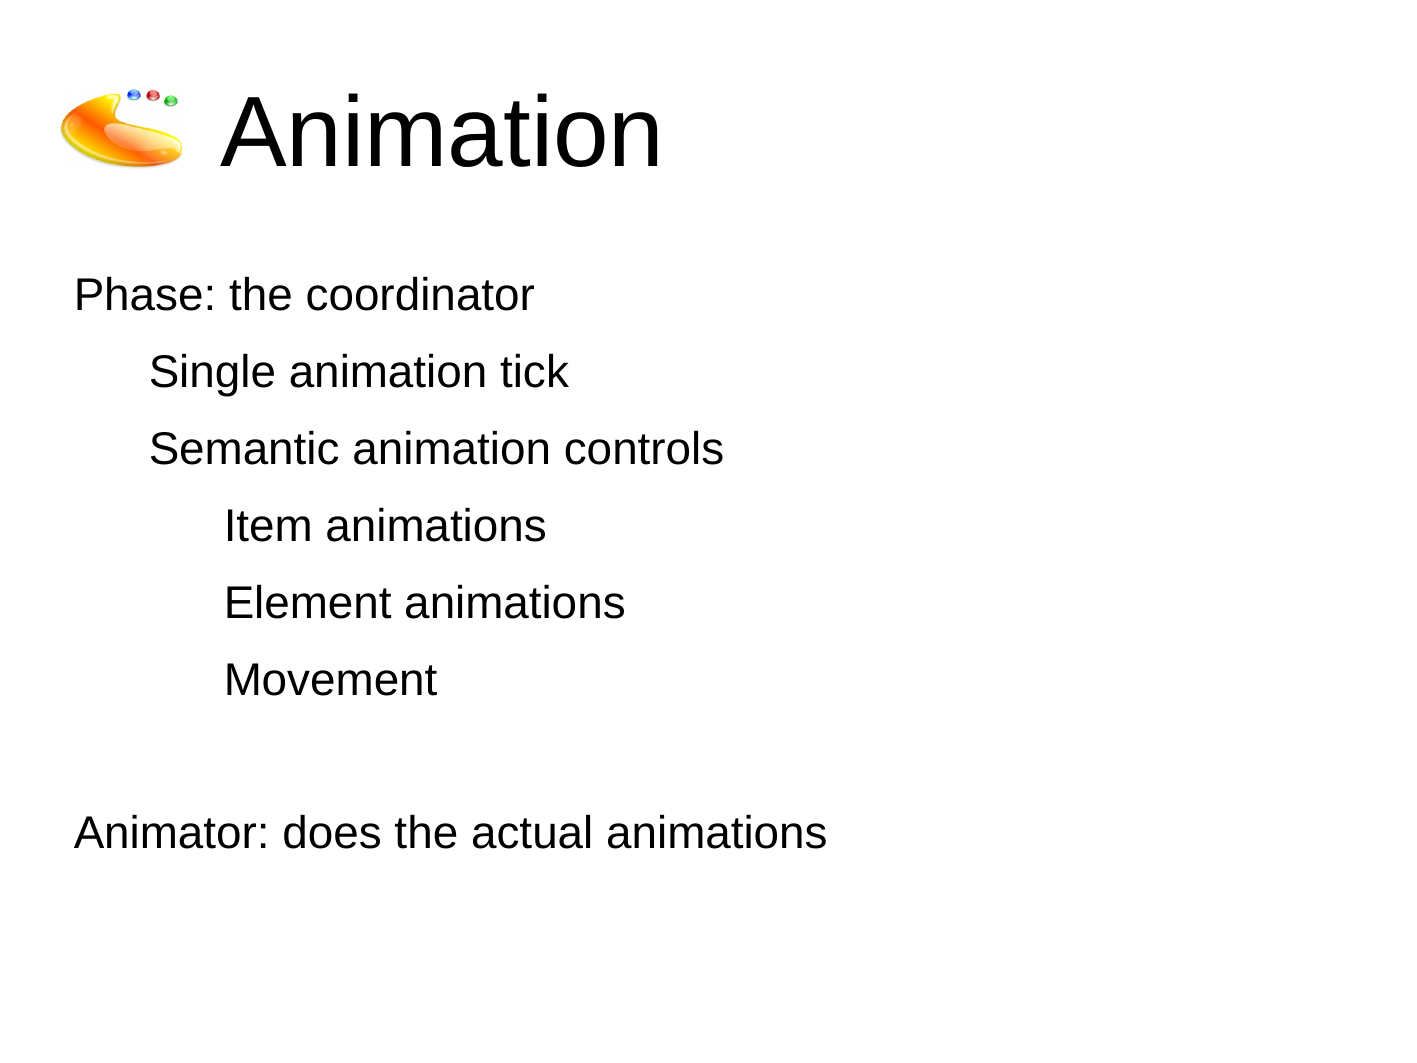

Animation
Phase: the coordinator
	Single animation tick
	Semantic animation controls
		Item animations
		Element animations
		Movement
Animator: does the actual animations